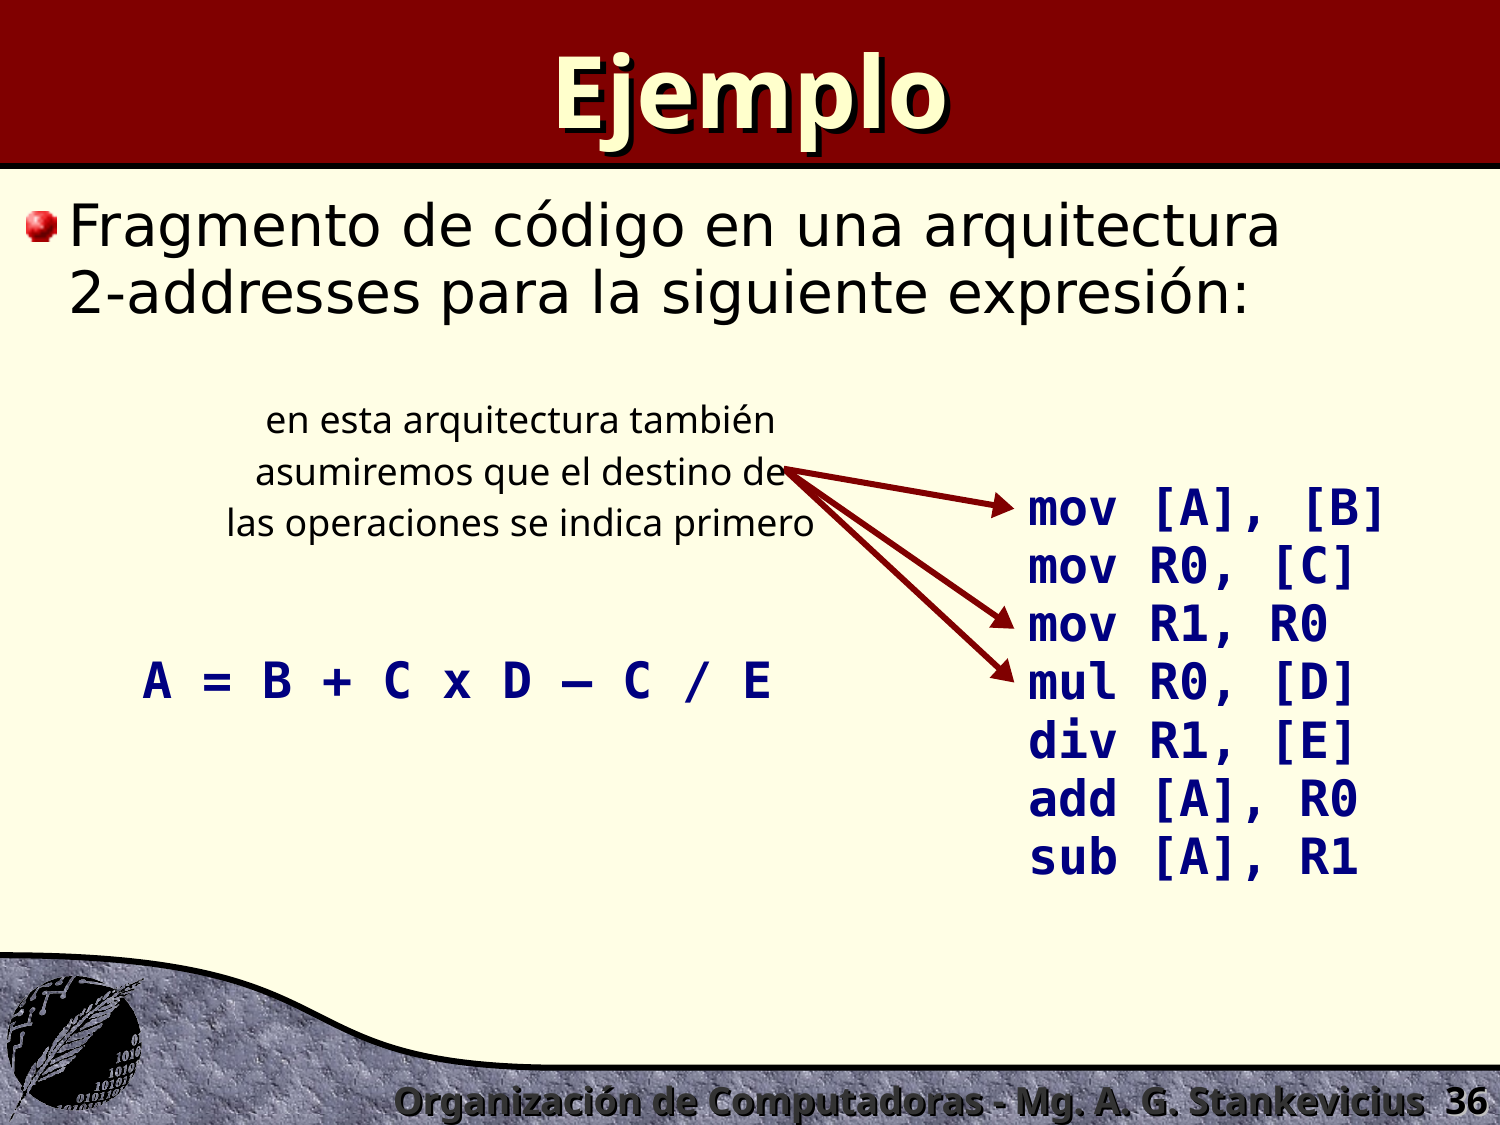

# Ejemplo
Fragmento de código en una arquitectura
2-addresses para la siguiente expresión:
en esta arquitectura también
asumiremos que el destino de
las operaciones se indica primero
mov [A], [B]
mov R0, [C]
mov R1, R0
mul R0, [D]
div R1, [E]
add [A], R0
sub [A], R1
A = B + C x D – C / E
36